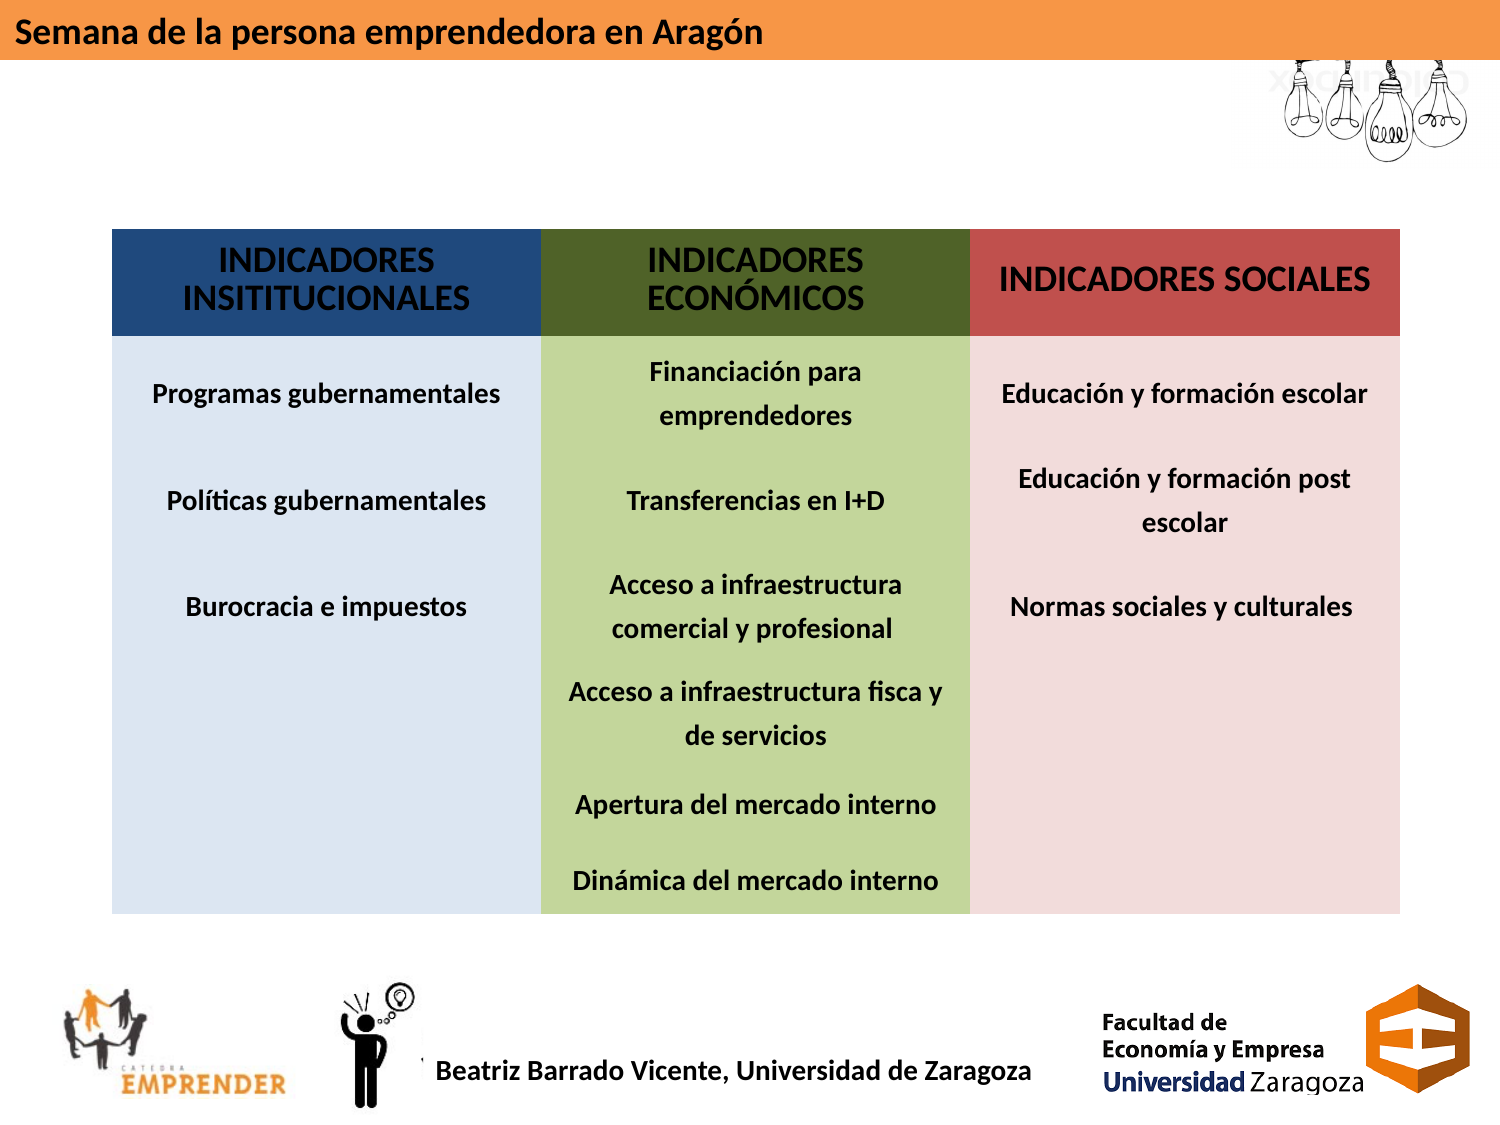

Semana de la persona emprendedora en Aragón
| INDICADORES INSITITUCIONALES | INDICADORES ECONÓMICOS | INDICADORES SOCIALES |
| --- | --- | --- |
| Programas gubernamentales | Financiación para emprendedores | Educación y formación escolar |
| Políticas gubernamentales | Transferencias en I+D | Educación y formación post escolar |
| Burocracia e impuestos | Acceso a infraestructura comercial y profesional | Normas sociales y culturales |
| | Acceso a infraestructura fisca y de servicios | |
| | Apertura del mercado interno | |
| | Dinámica del mercado interno | |
Institucionales
Beatriz Barrado Vicente, Universidad de Zaragoza